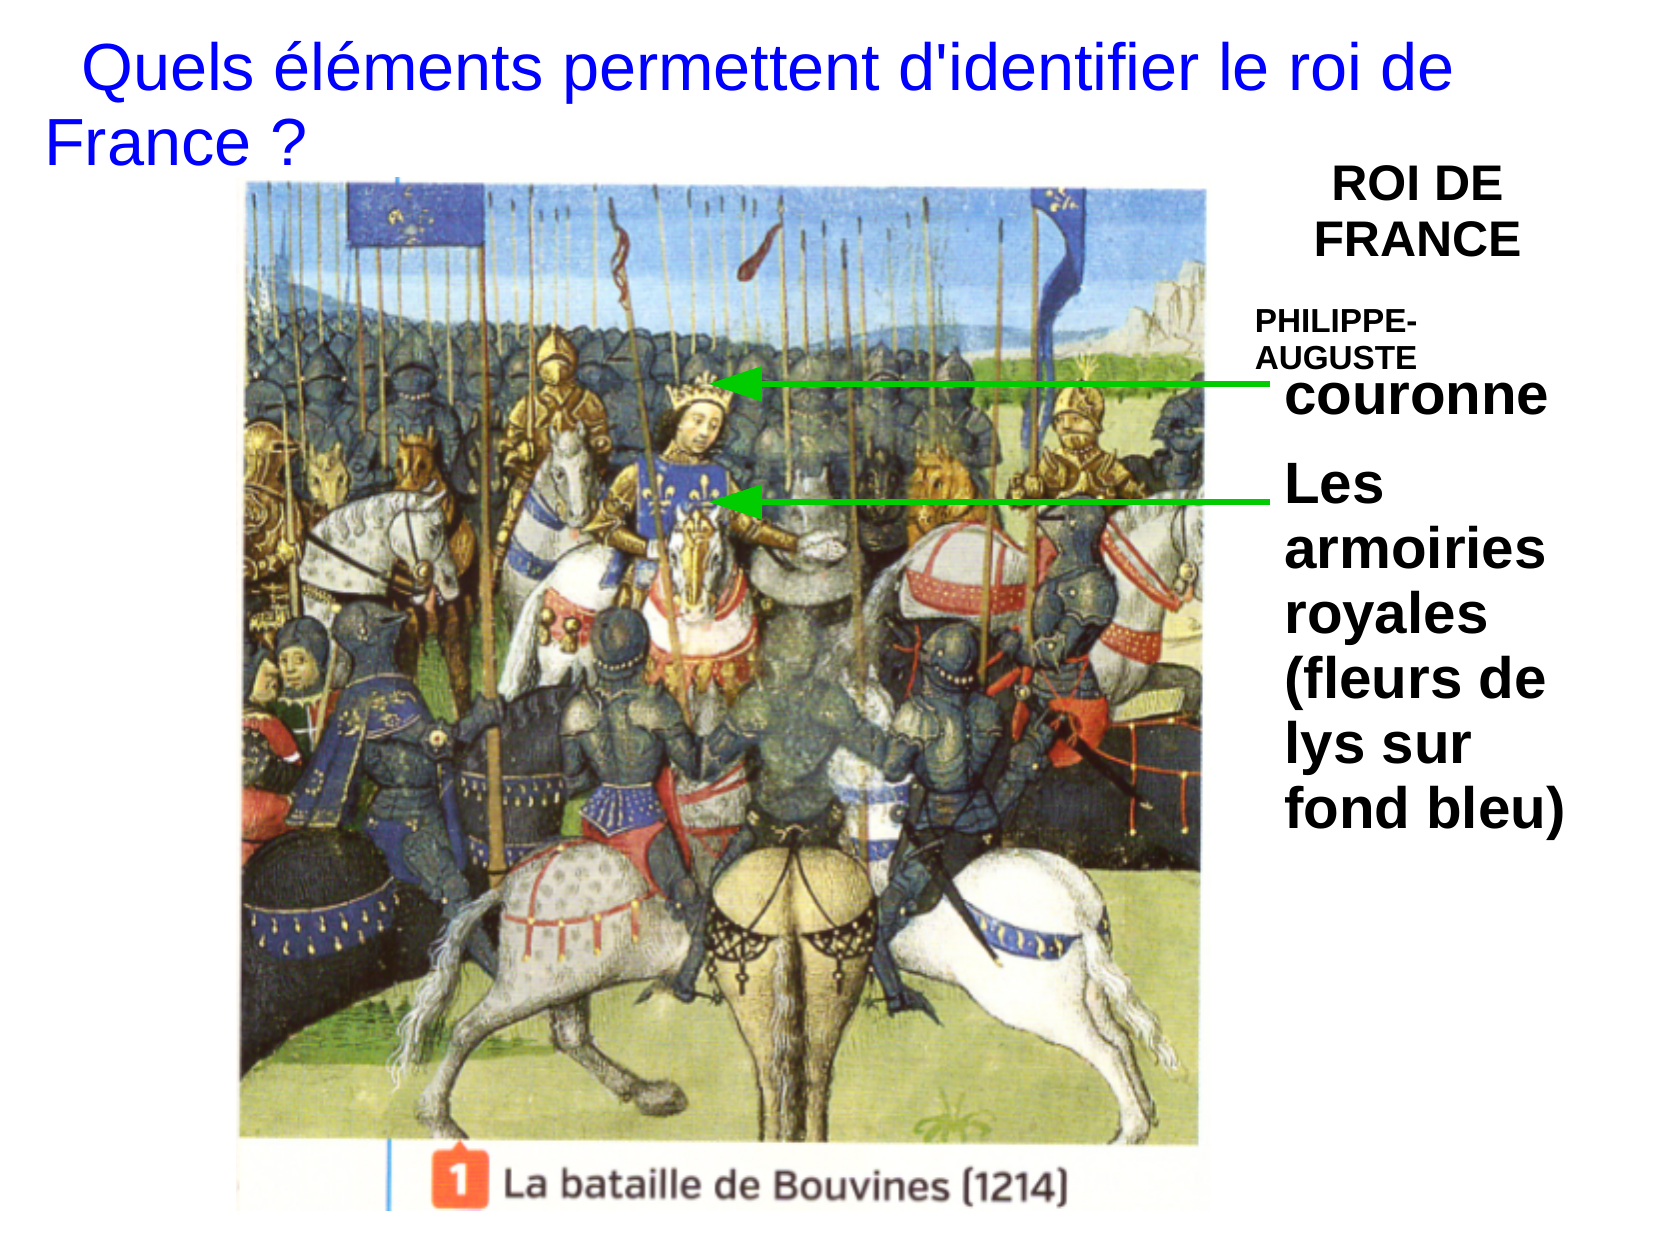

Quels éléments permettent d'identifier le roi de France ?
ROI DE FRANCE
PHILIPPE-AUGUSTE
couronne
Les armoiries royales
(fleurs de lys sur fond bleu)